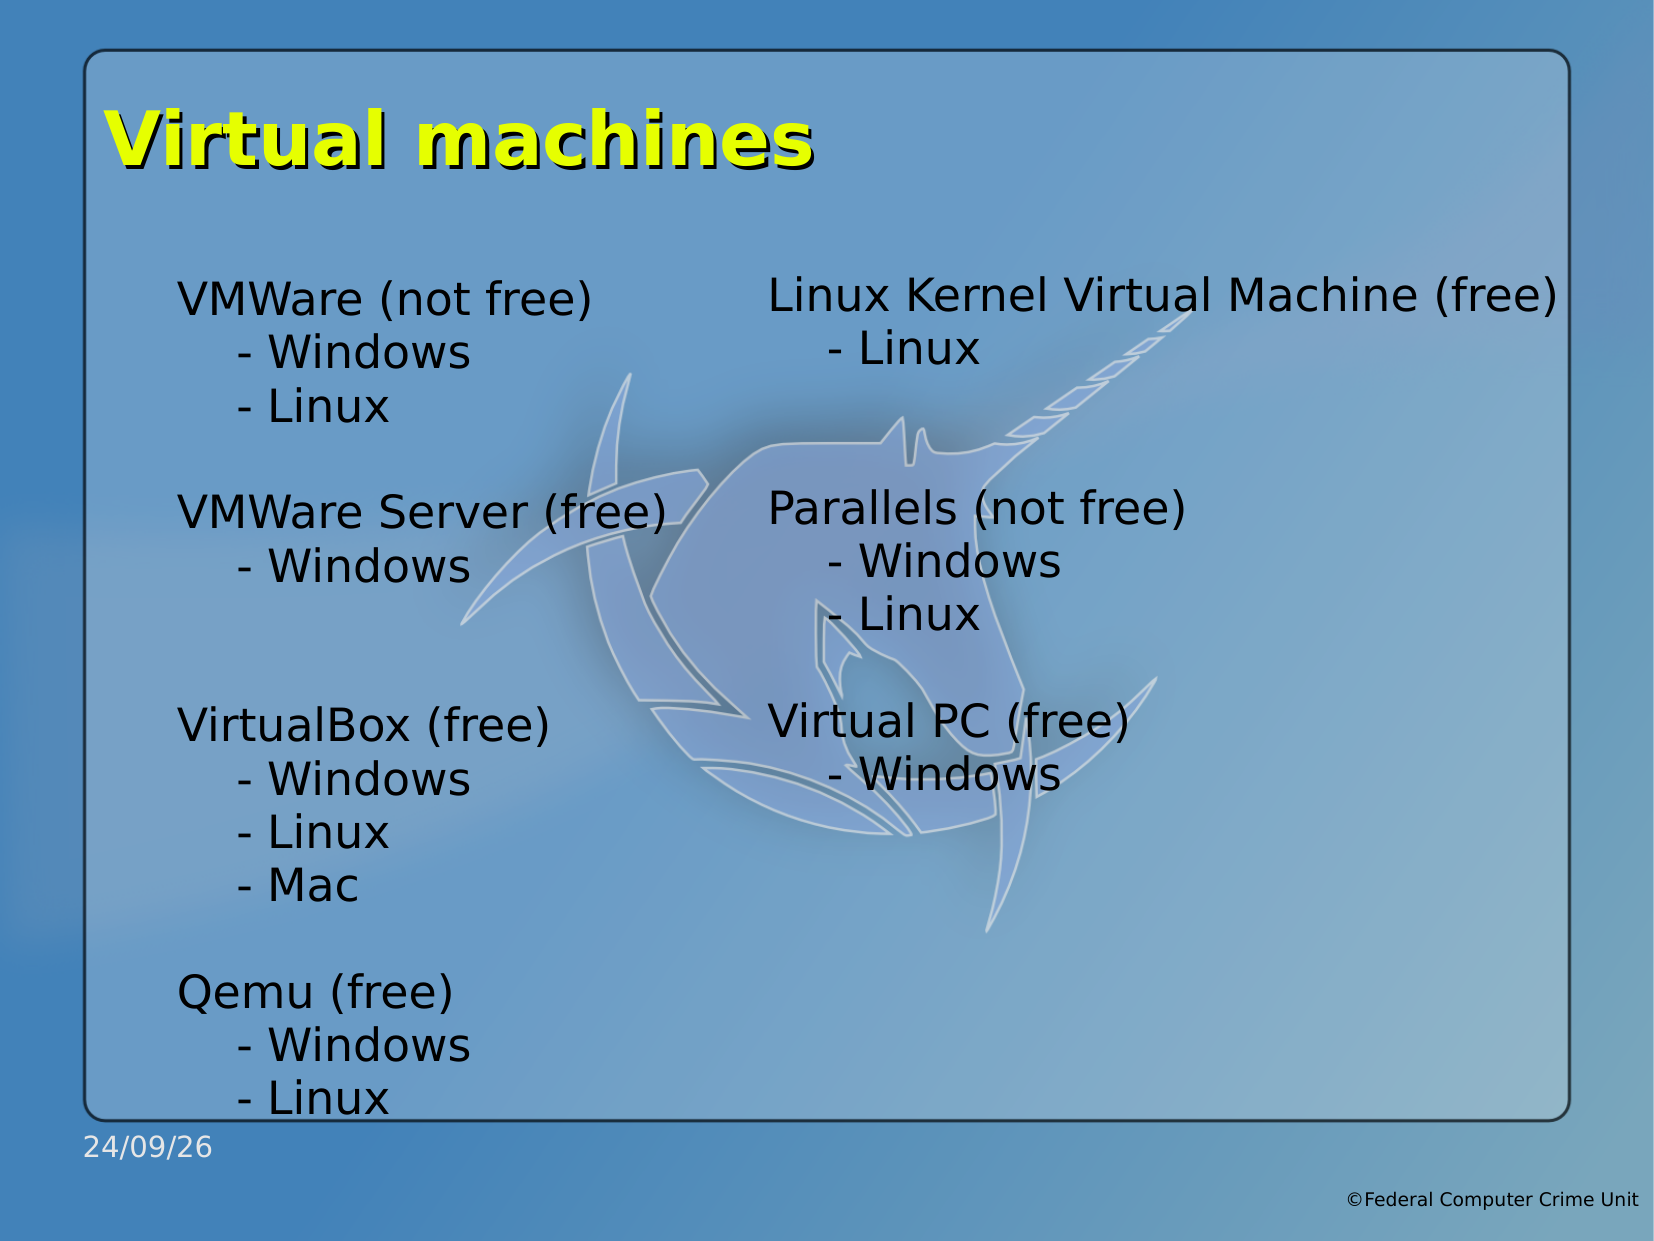

Virtual machines
 Linux Kernel Virtual Machine (free)
	- Linux
 Parallels (not free)
	- Windows
	- Linux
 Virtual PC (free)
	- Windows
 VMWare (not free)
	- Windows
	- Linux
 VMWare Server (free)
	- Windows
 VirtualBox (free)
	- Windows
	- Linux
	- Mac
 Qemu (free)
	- Windows
	- Linux
©Federal Computer Crime Unit